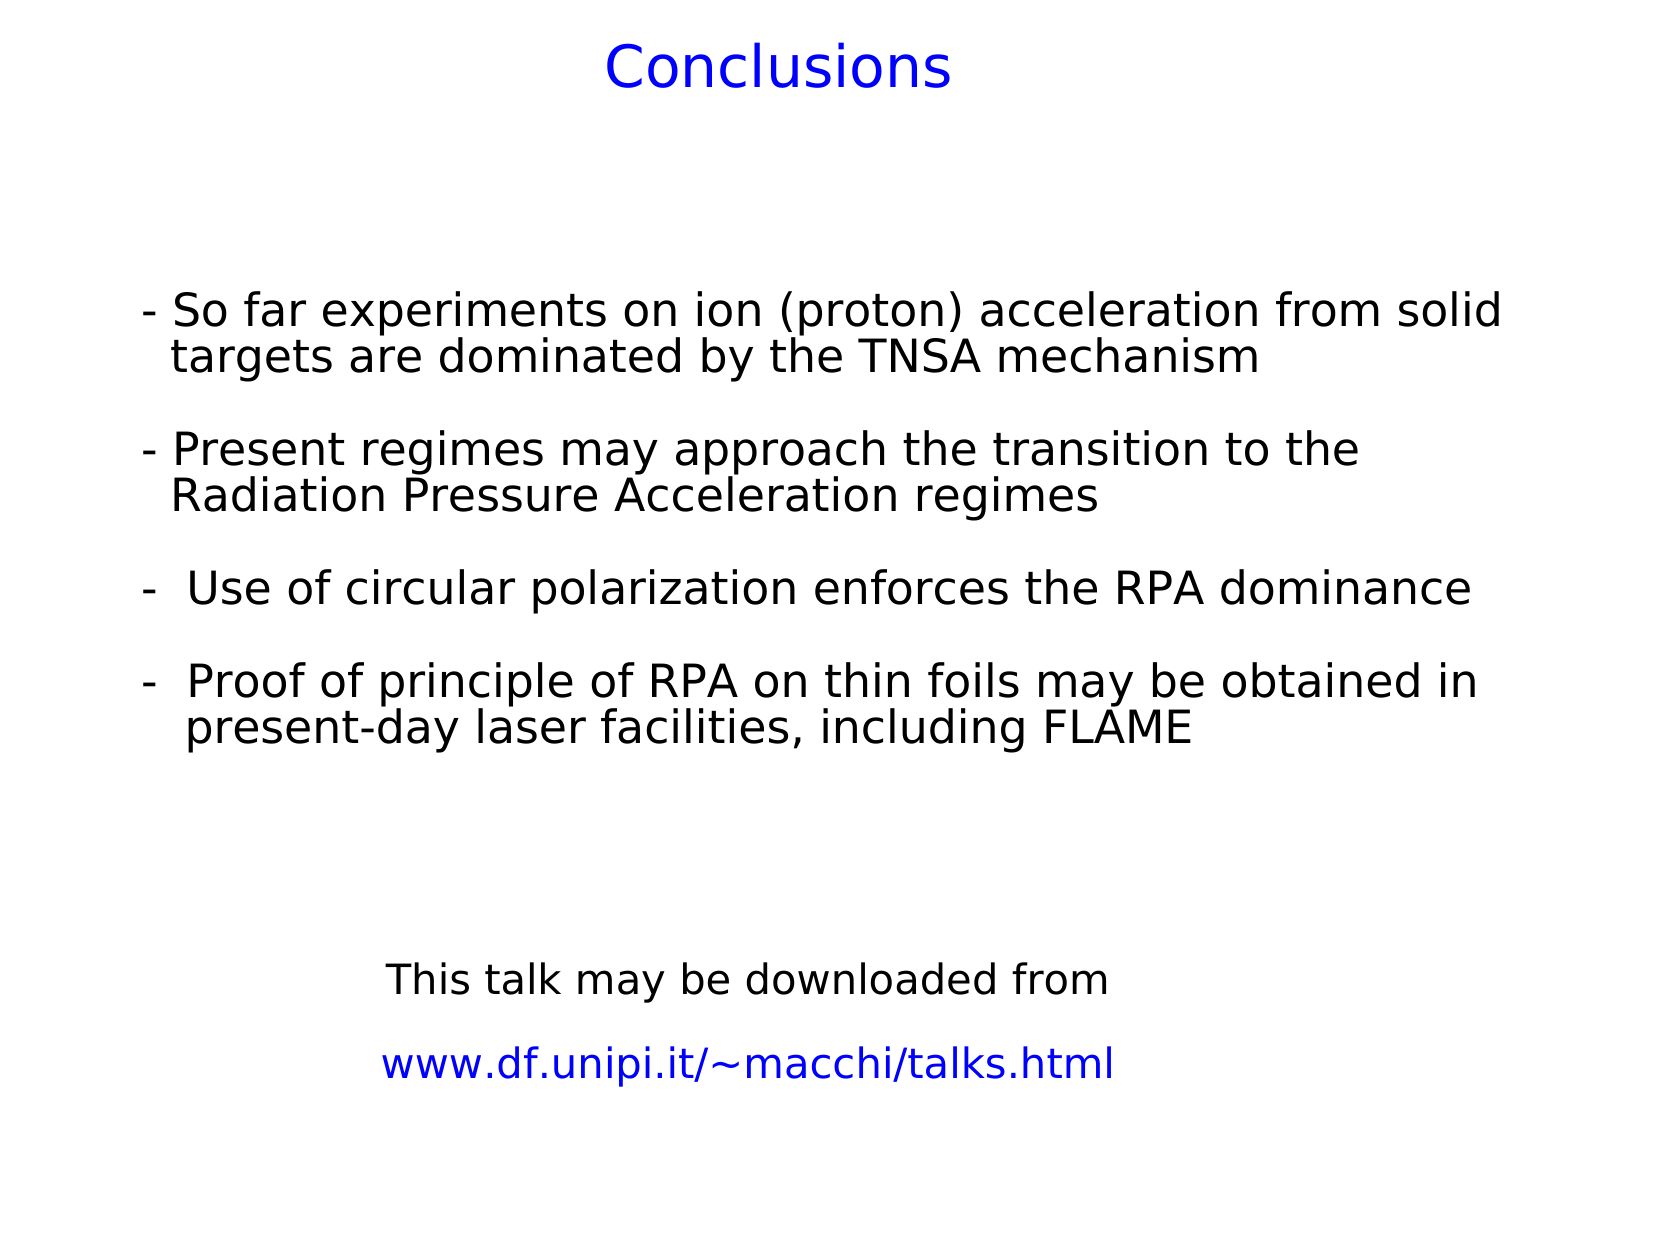

Conclusions
- So far experiments on ion (proton) acceleration from solid
 targets are dominated by the TNSA mechanism
- Present regimes may approach the transition to the
 Radiation Pressure Acceleration regimes
- Use of circular polarization enforces the RPA dominance
- Proof of principle of RPA on thin foils may be obtained in
 present-day laser facilities, including FLAME
This talk may be downloaded from
www.df.unipi.it/~macchi/talks.html